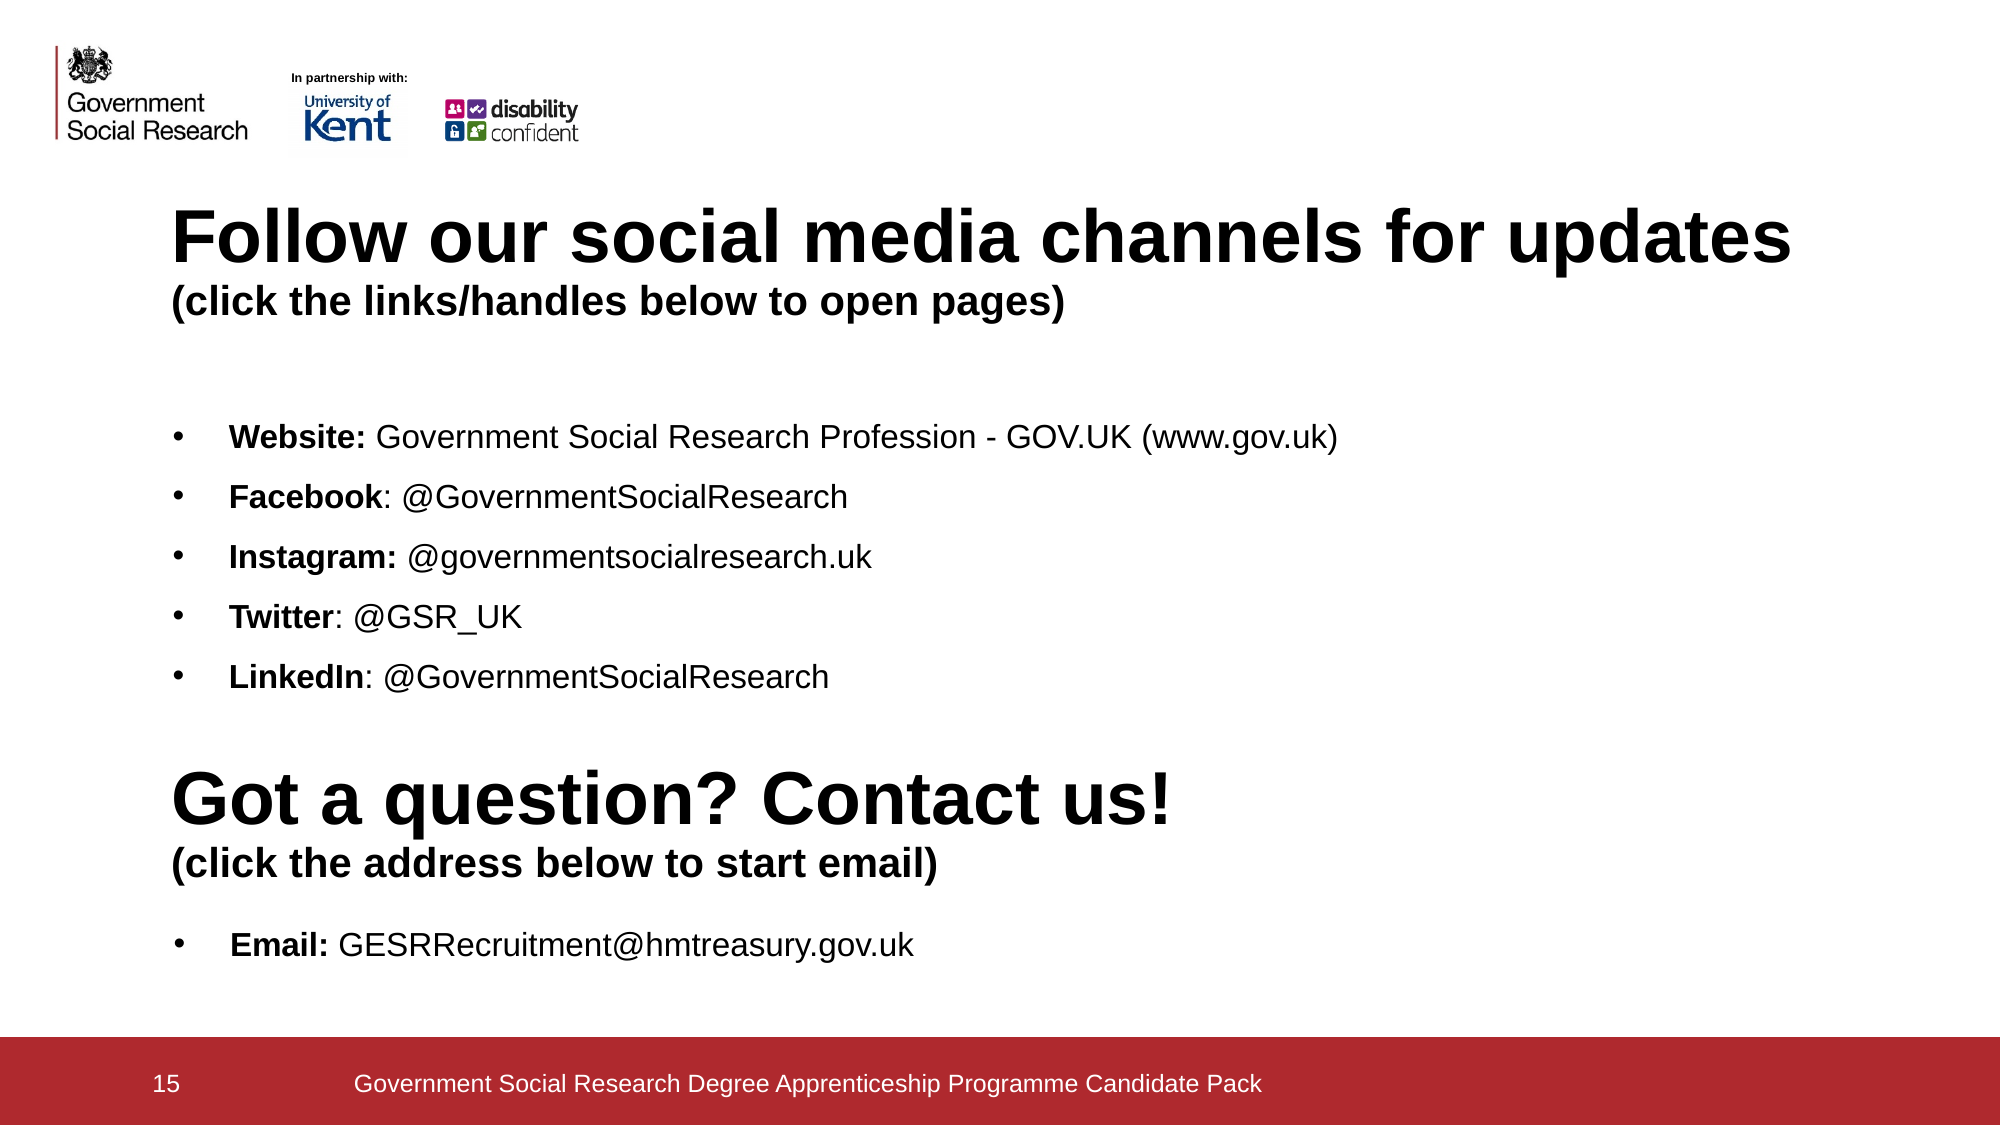

Follow our social media channels for updates
(click the links/handles below to open pages)
2
Website: Government Social Research Profession - GOV.UK (www.gov.uk)
Facebook: @GovernmentSocialResearch
Instagram: @governmentsocialresearch.uk
Twitter: @GSR_UK
LinkedIn: @GovernmentSocialResearch
Got a question? Contact us!
(click the address below to start email)
4
Email: GESRRecruitment@hmtreasury.gov.uk
Government Social Research Degree Apprenticeship Programme Candidate Pack